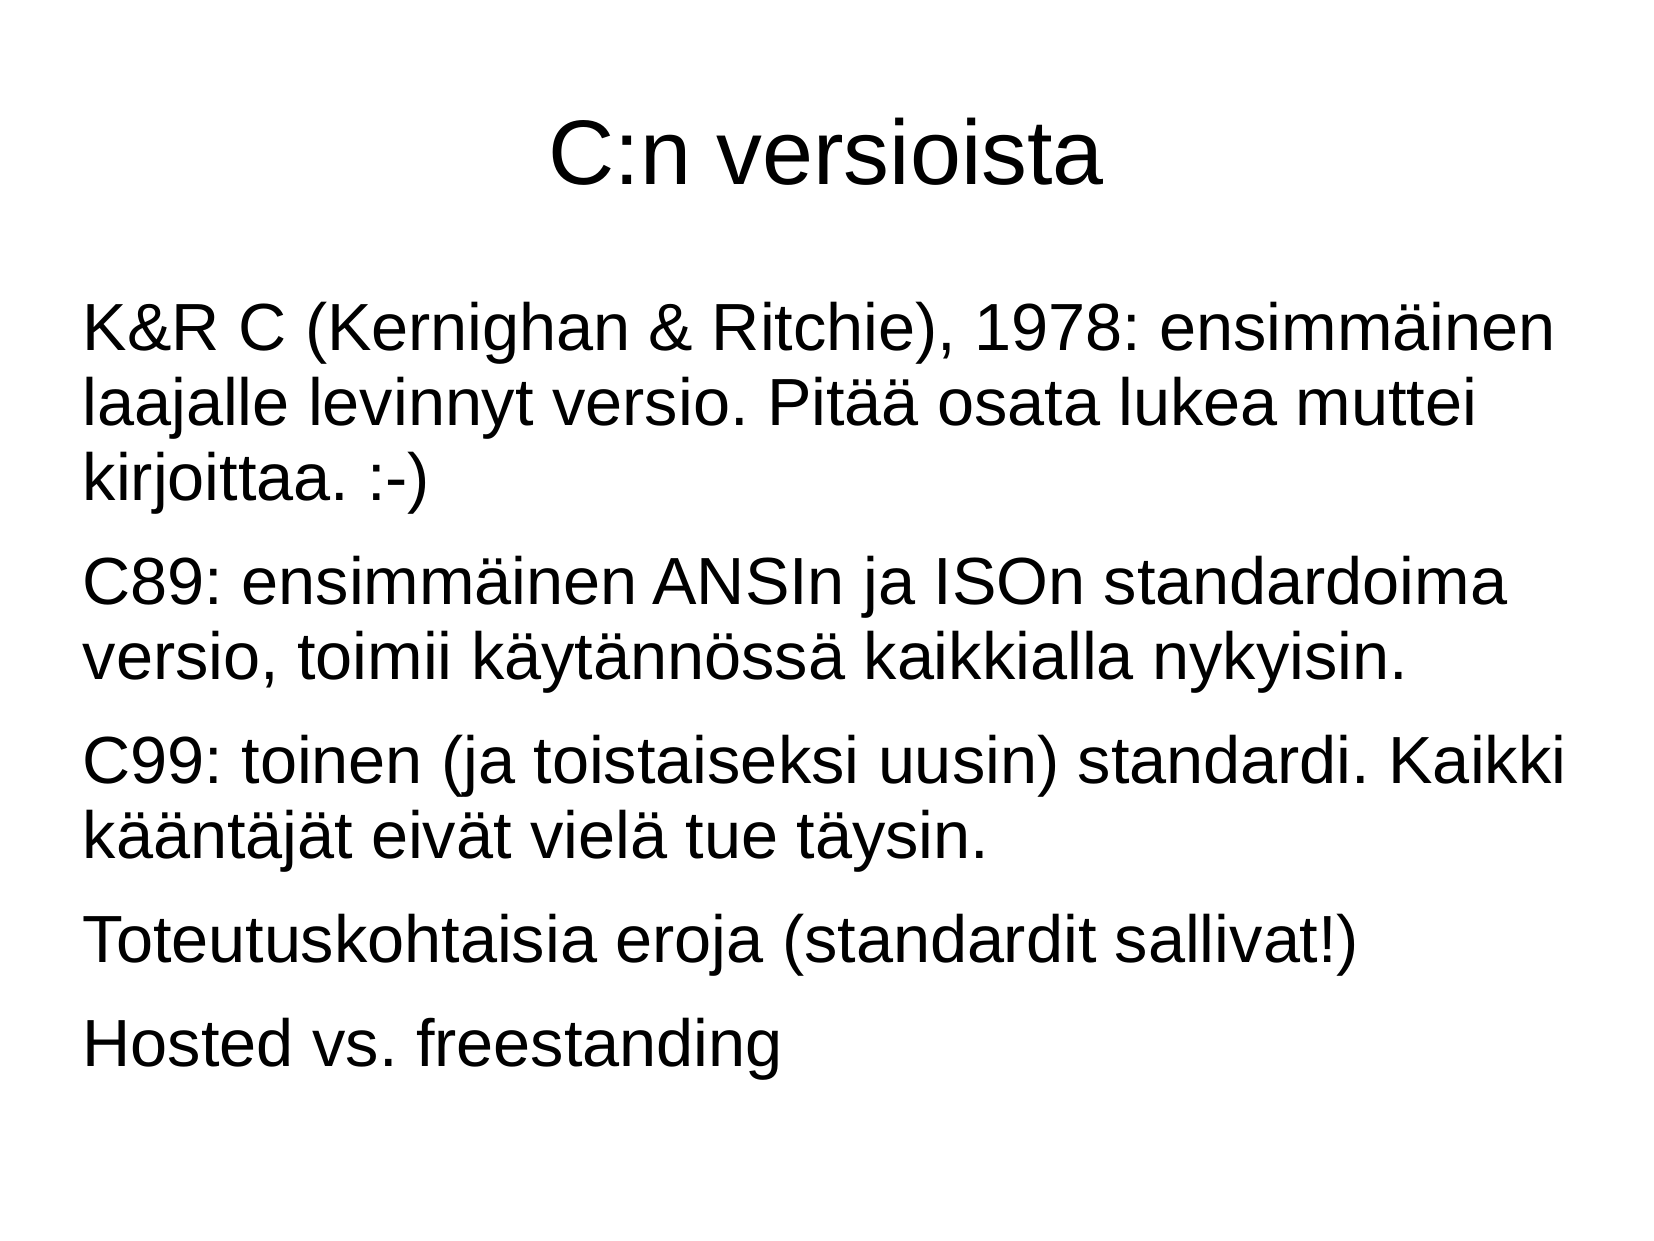

# C:n versioista
K&R C (Kernighan & Ritchie), 1978: ensimmäinen laajalle levinnyt versio. Pitää osata lukea muttei kirjoittaa. :-)
C89: ensimmäinen ANSIn ja ISOn standardoima versio, toimii käytännössä kaikkialla nykyisin.
C99: toinen (ja toistaiseksi uusin) standardi. Kaikki kääntäjät eivät vielä tue täysin.
Toteutuskohtaisia eroja (standardit sallivat!)
Hosted vs. freestanding